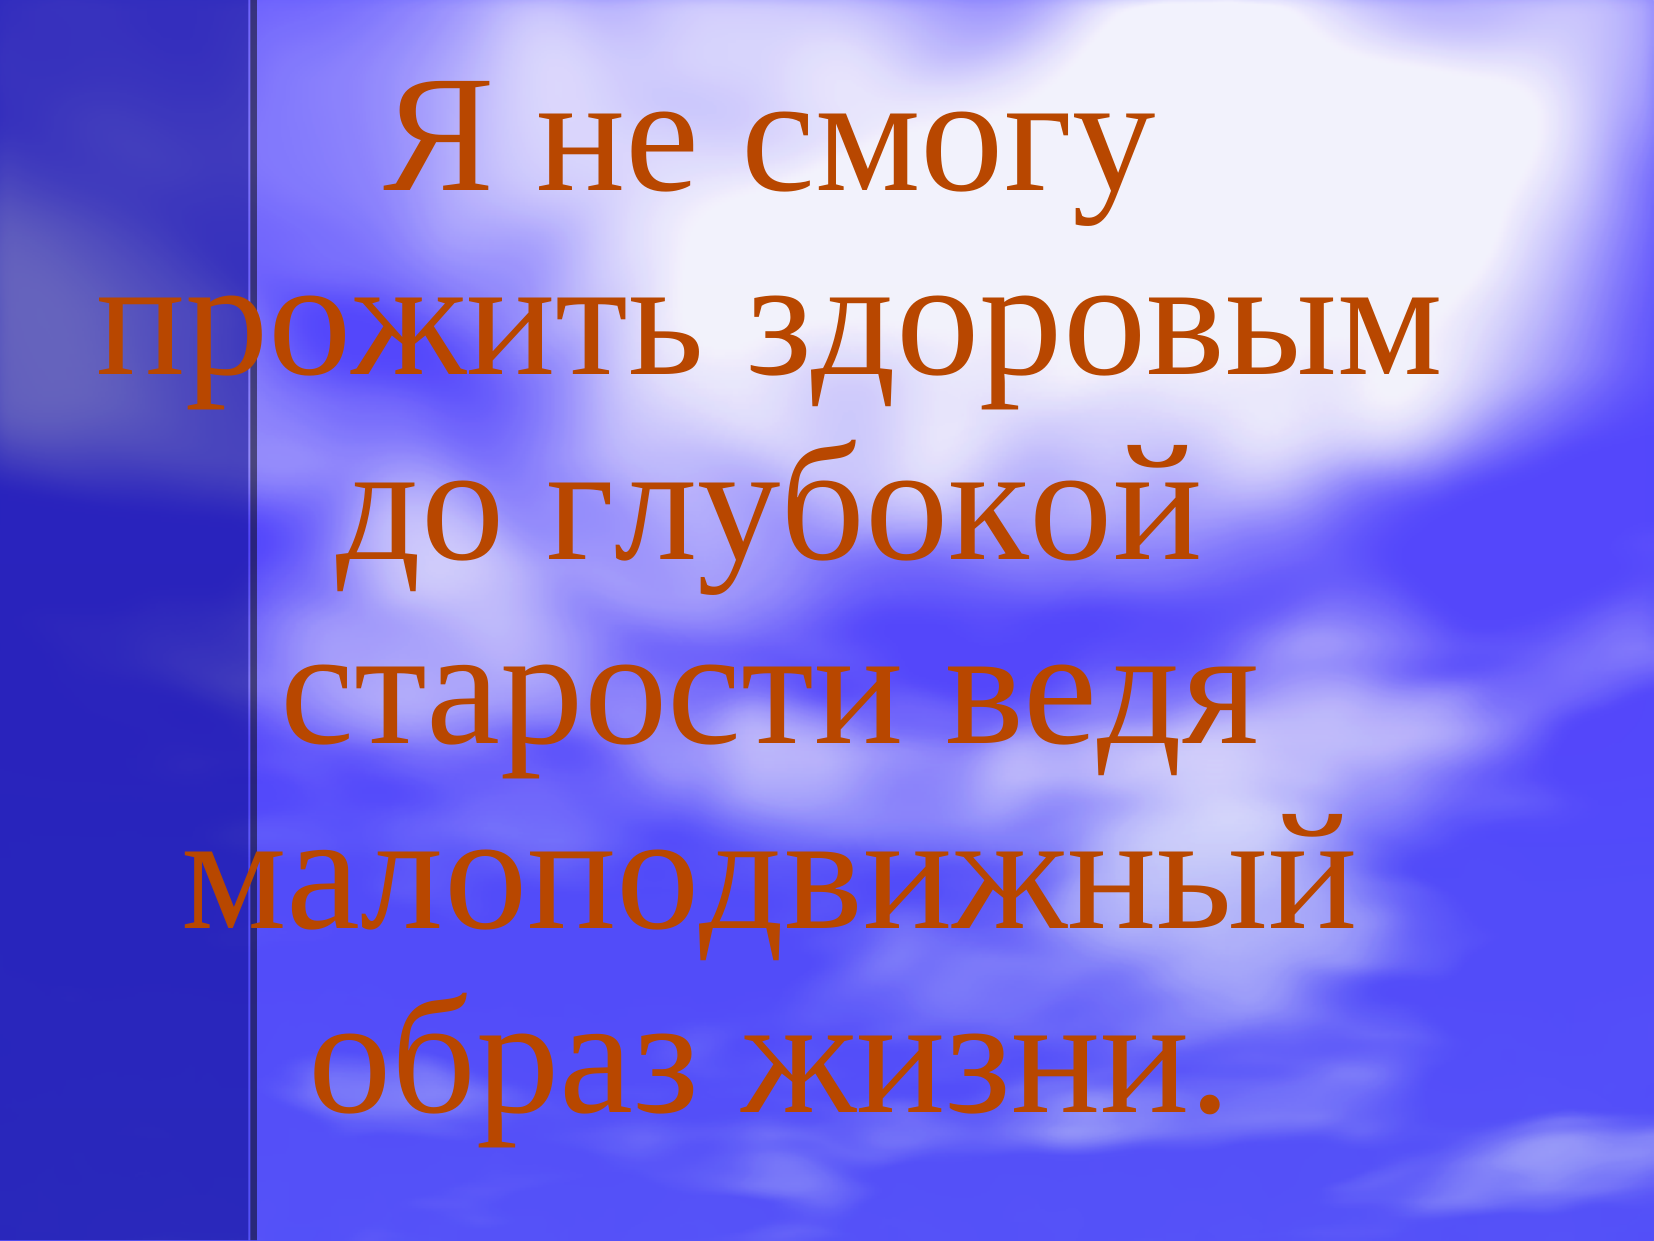

# Я не смогу прожить здоровым до глубокой старости ведя малоподвижный образ жизни.